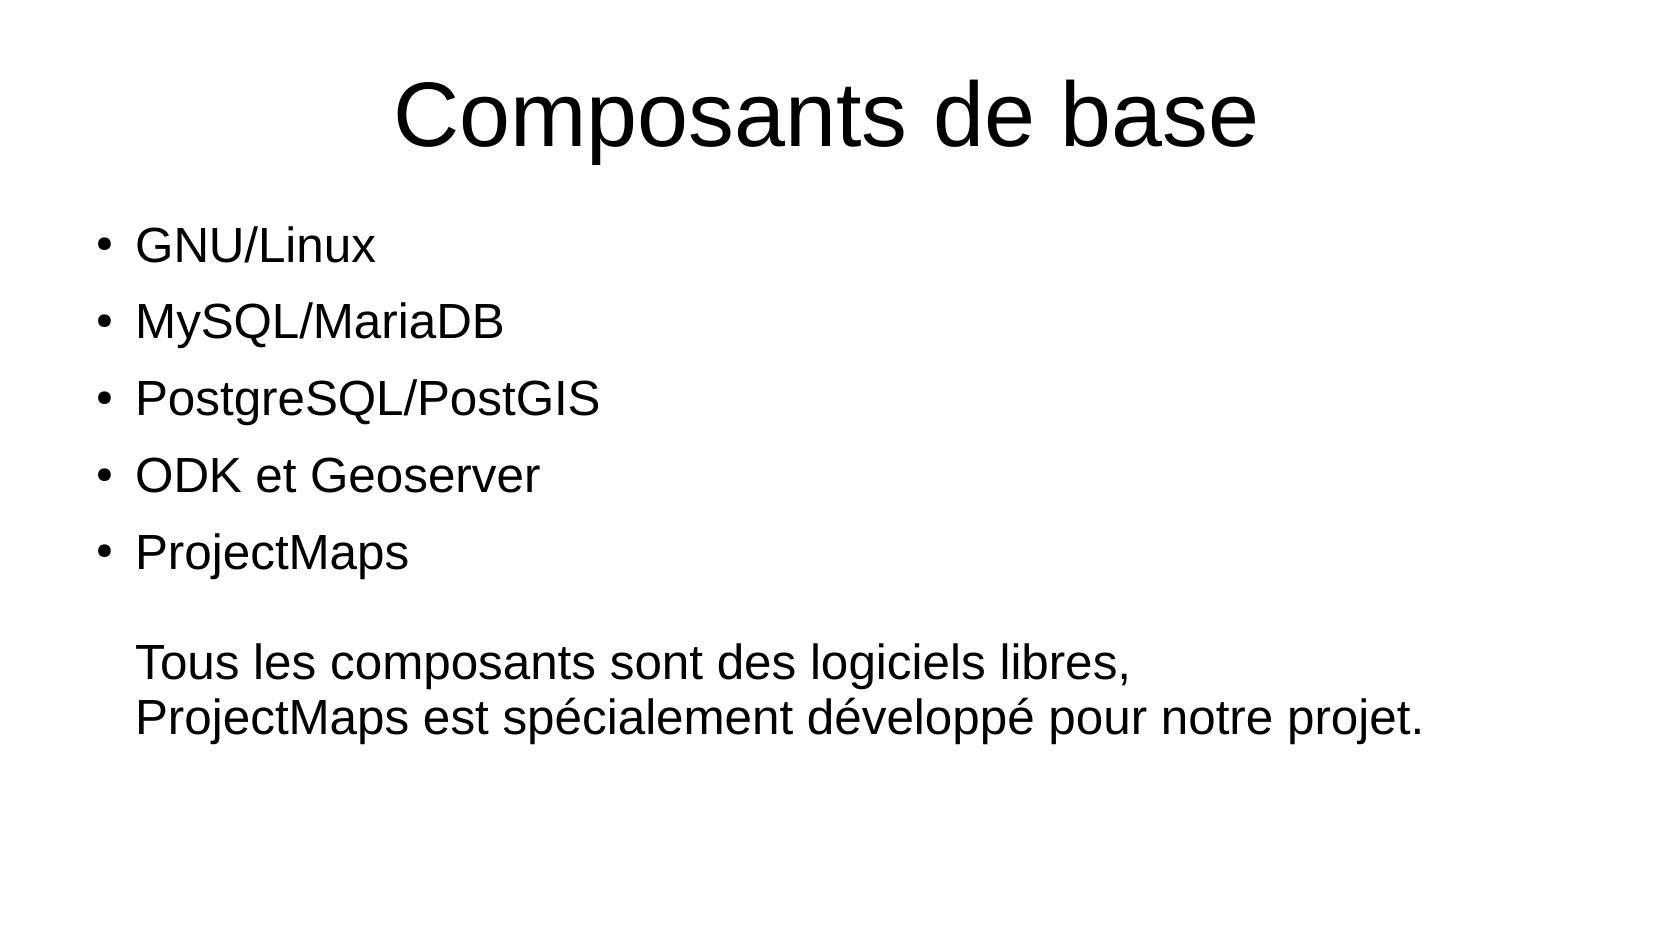

# Composants de base
GNU/Linux
MySQL/MariaDB
PostgreSQL/PostGIS
ODK et Geoserver
ProjectMaps
Tous les composants sont des logiciels libres,
ProjectMaps est spécialement développé pour notre projet.